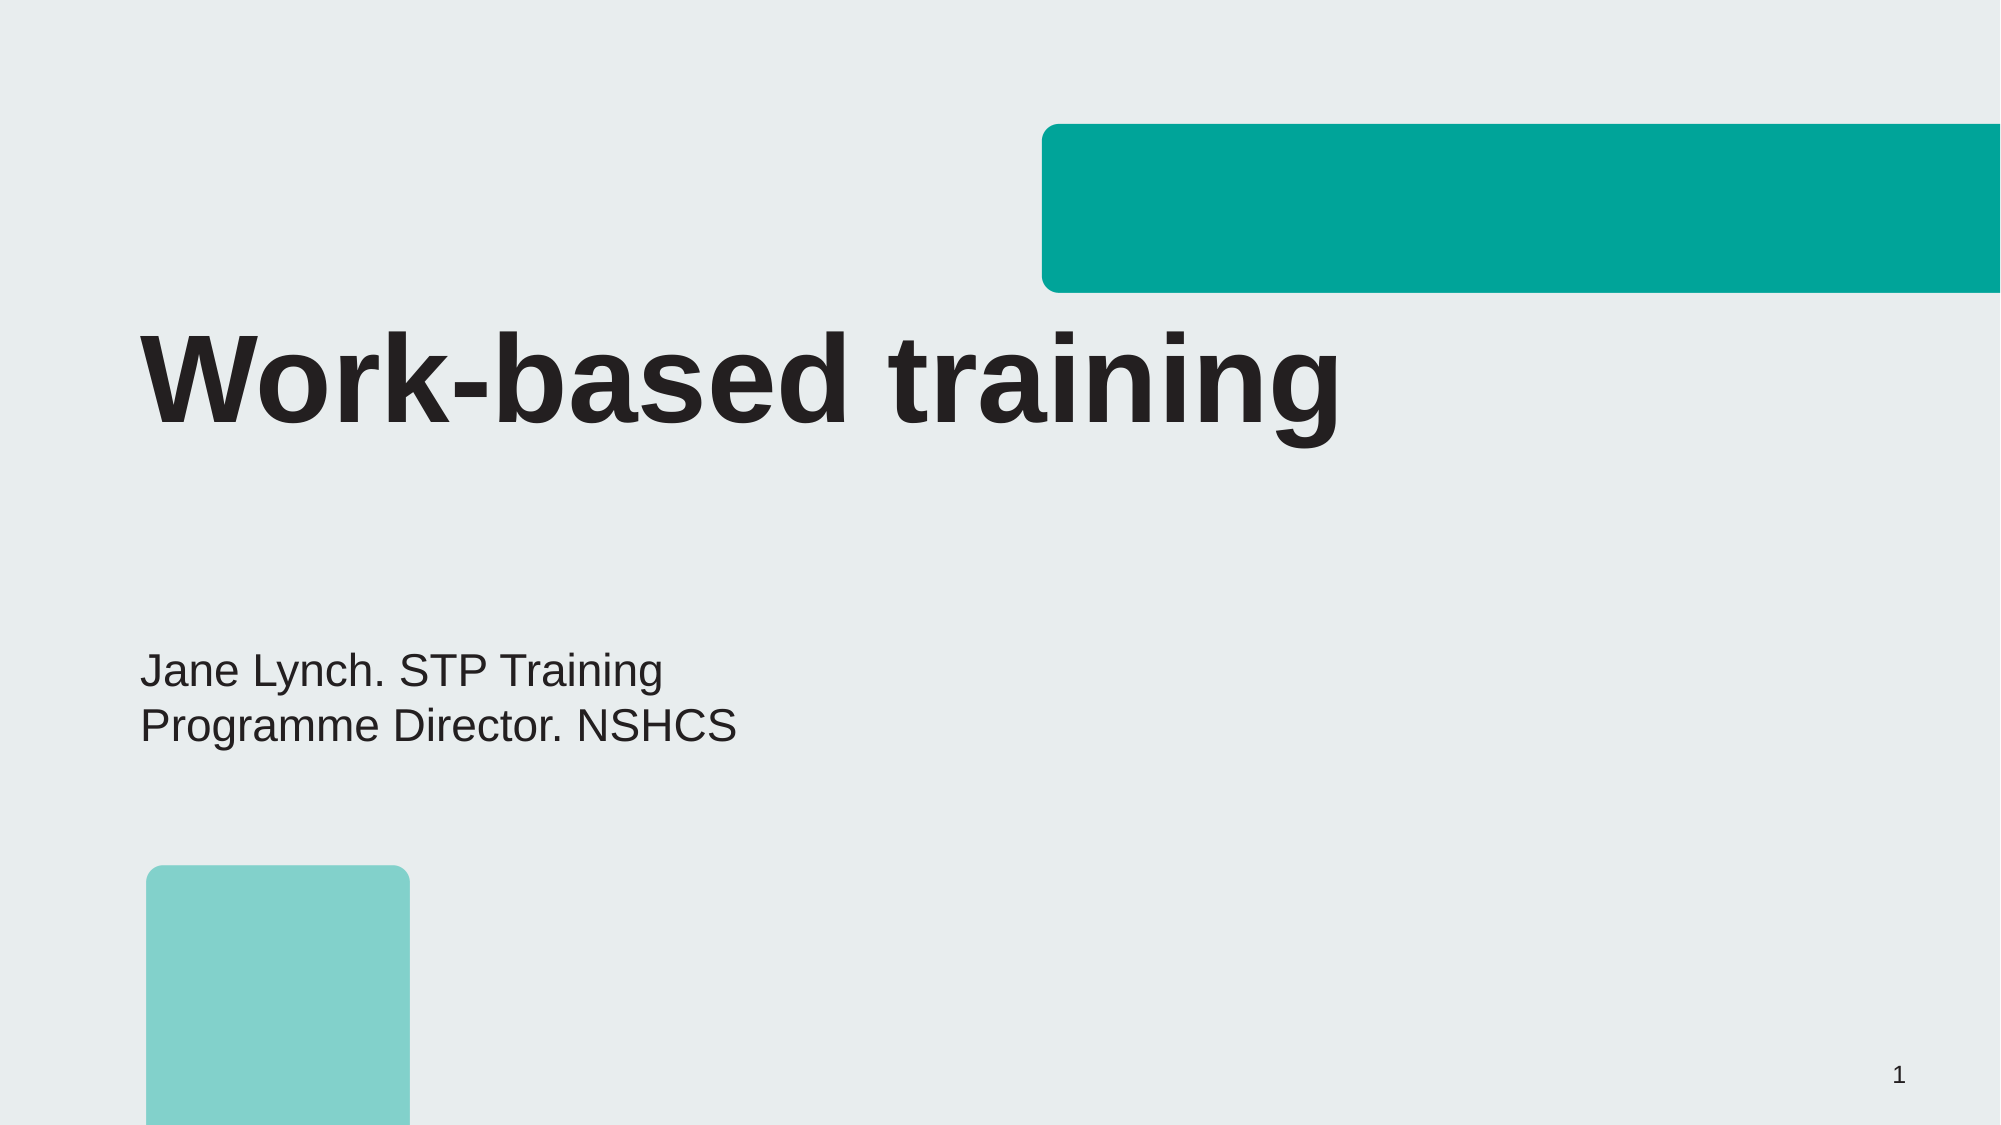

Work-based training
# Jane Lynch. STP Training Programme Director. NSHCS